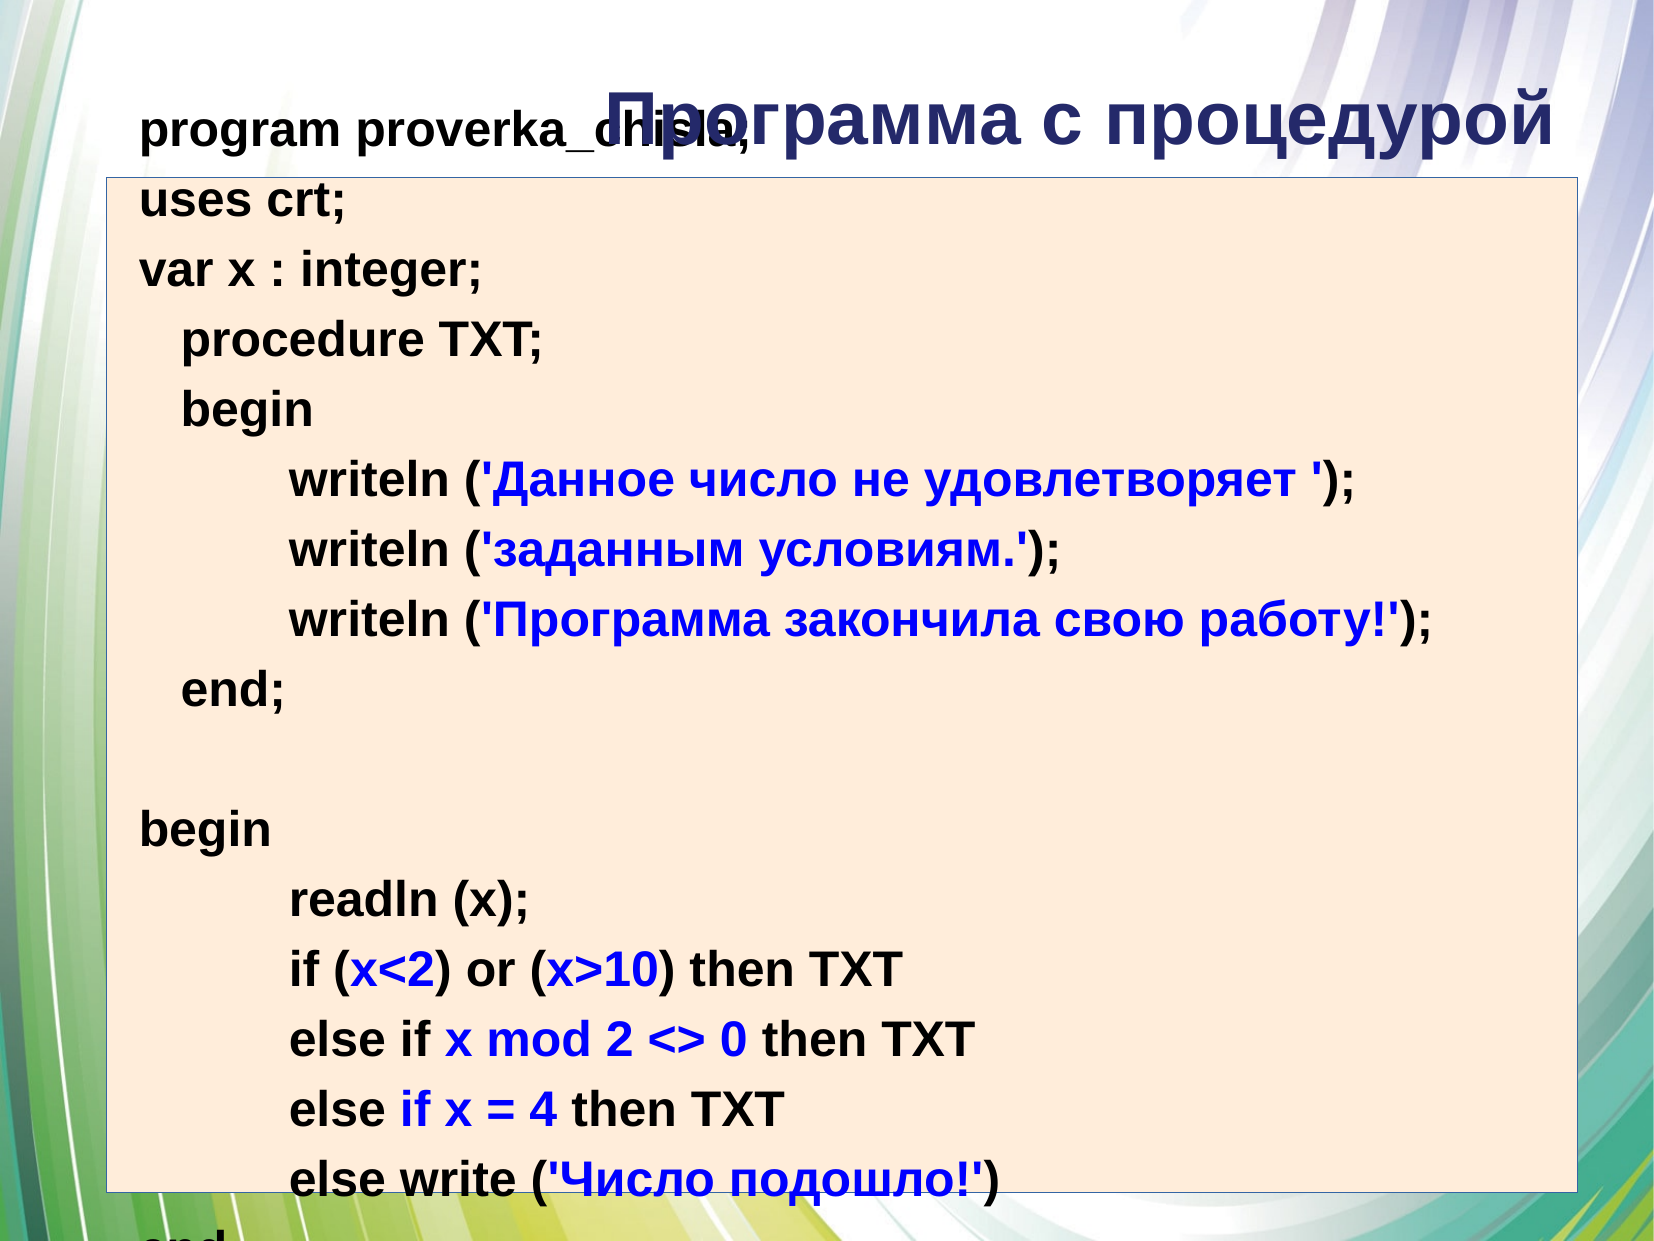

Программа с процедурой
program proverka_chisla;
uses crt;
var x : integer;
 procedure TXT;
 begin
	writeln ('Данное число не удовлетворяет ');
	writeln ('заданным условиям.');
	writeln ('Программа закончила свою работу!');
 end;
begin
	readln (x);
	if (x<2) or (x>10) then TXT
	else if x mod 2 <> 0 then TXT
	else if x = 4 then TXT
	else write ('Число подошло!')
end.